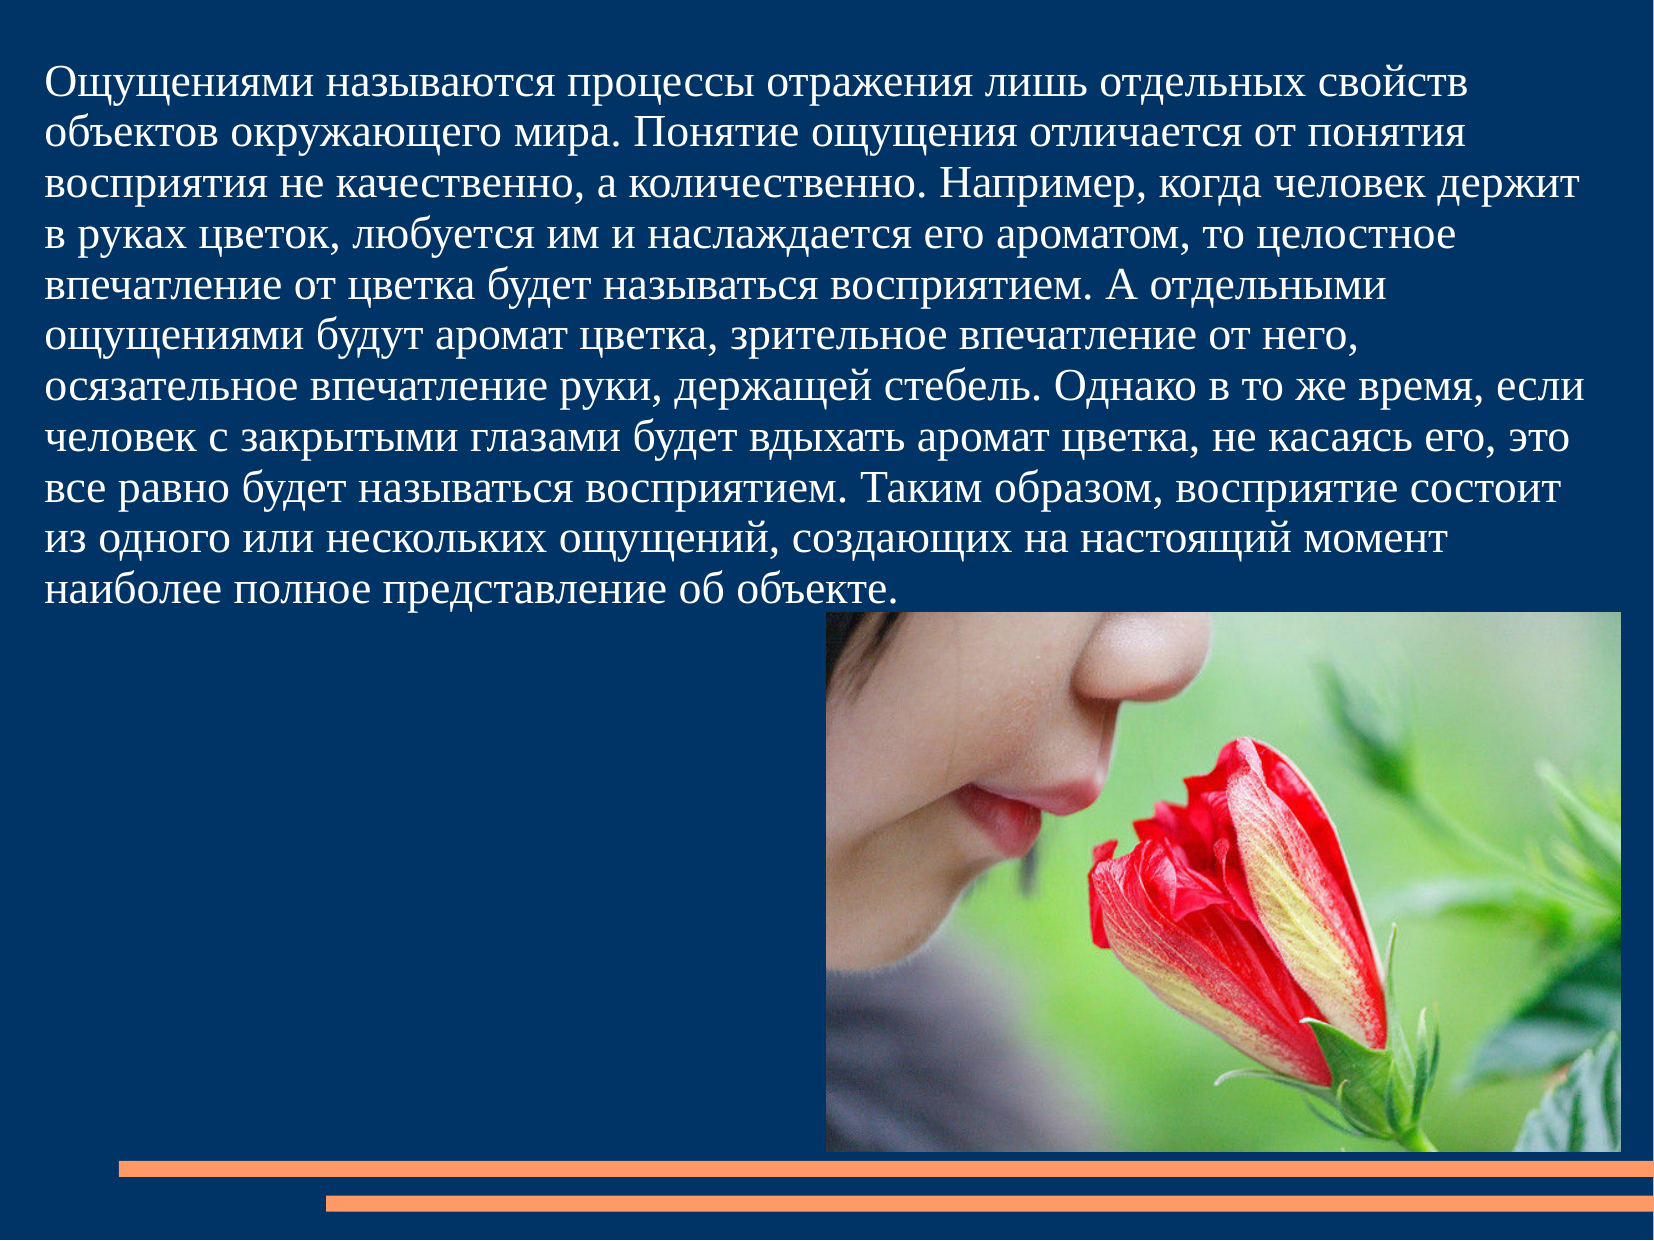

Ощущениями называются процессы отражения лишь отдельных свойств объектов окружающего мира. Понятие ощущения отличается от понятия восприятия не качественно, а количественно. Например, когда человек держит в руках цветок, любуется им и наслаждается его ароматом, то целостное впечатление от цветка будет называться восприятием. А отдельными ощущениями будут аромат цветка, зрительное впечатление от него, осязательное впечатление руки, держащей стебель. Однако в то же время, если человек с закрытыми глазами будет вдыхать аромат цветка, не касаясь его, это все равно будет называться восприятием. Таким образом, восприятие состоит из одного или нескольких ощущений, создающих на настоящий момент наиболее полное представление об объекте.